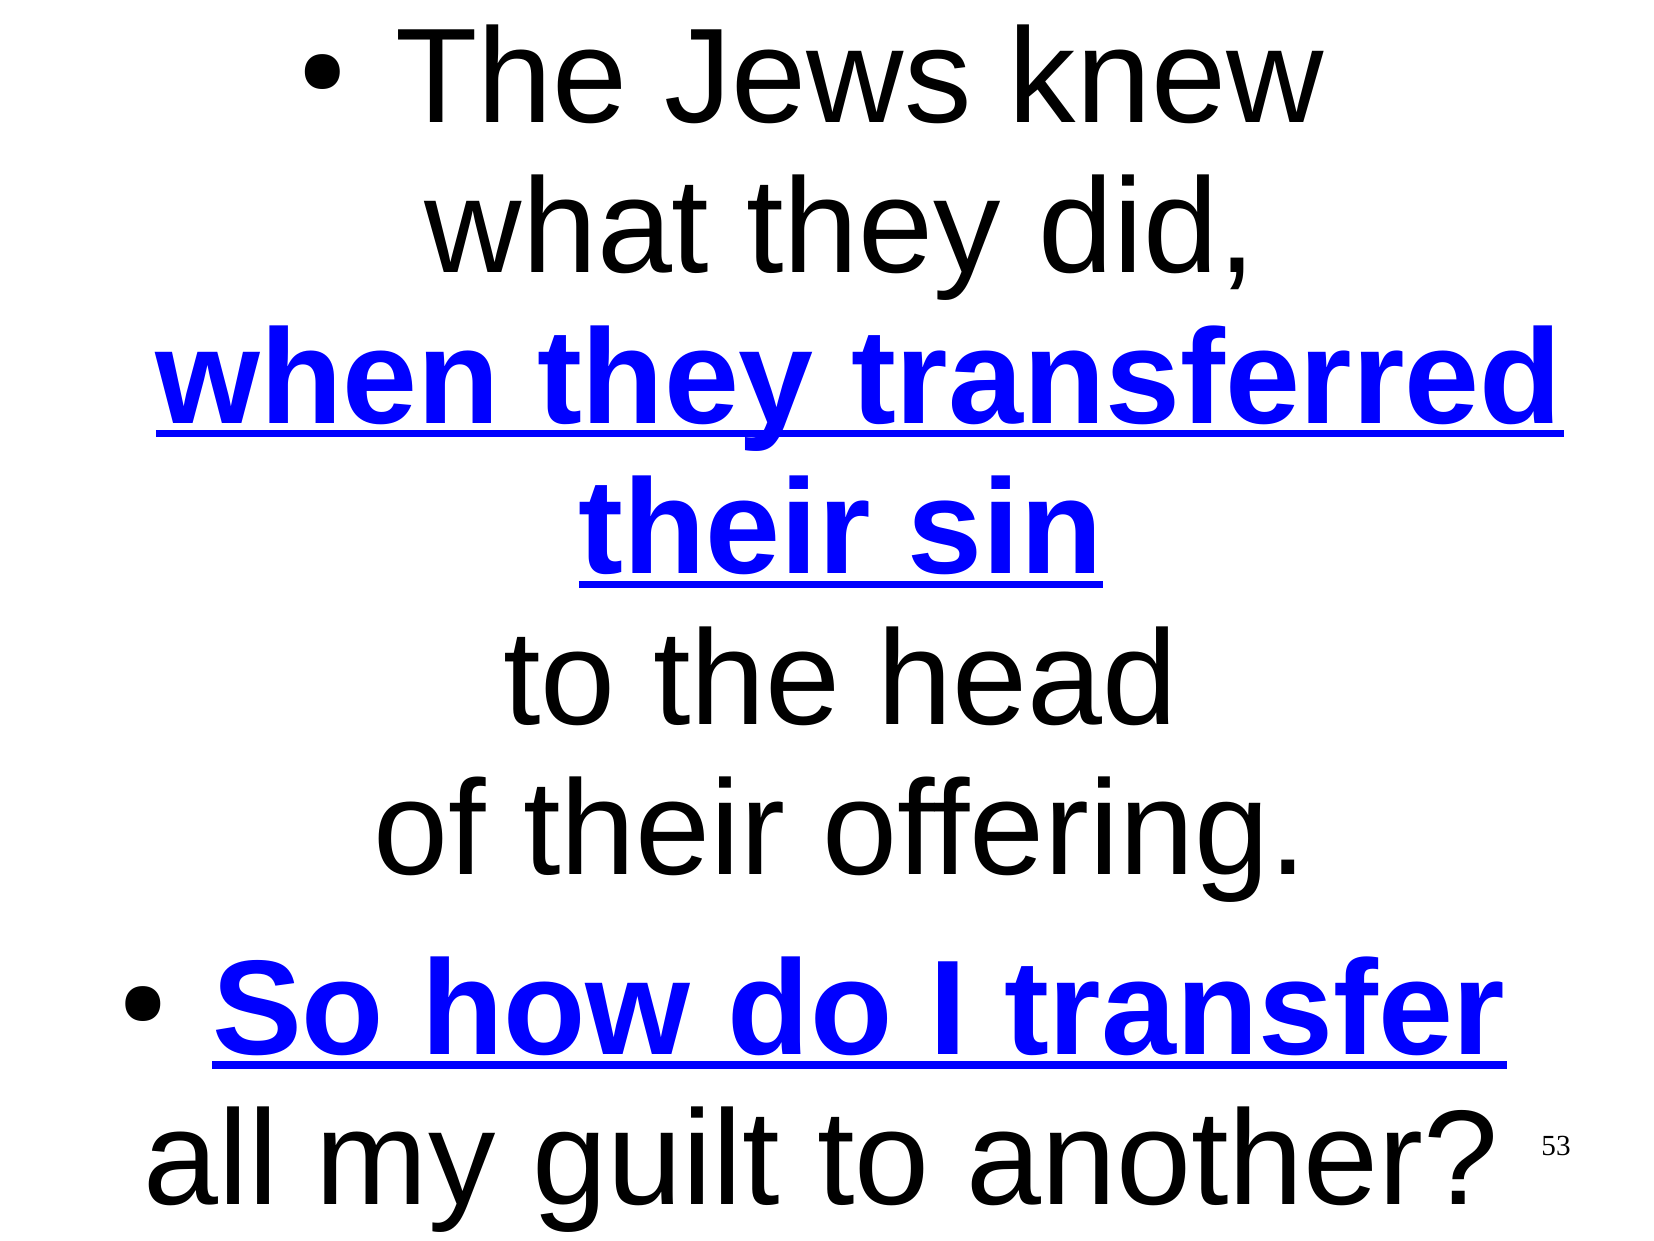

# The Jews knew what they did, when they transferred their sin to the head of their offering.
 So how do I transfer
all my guilt to another?
53